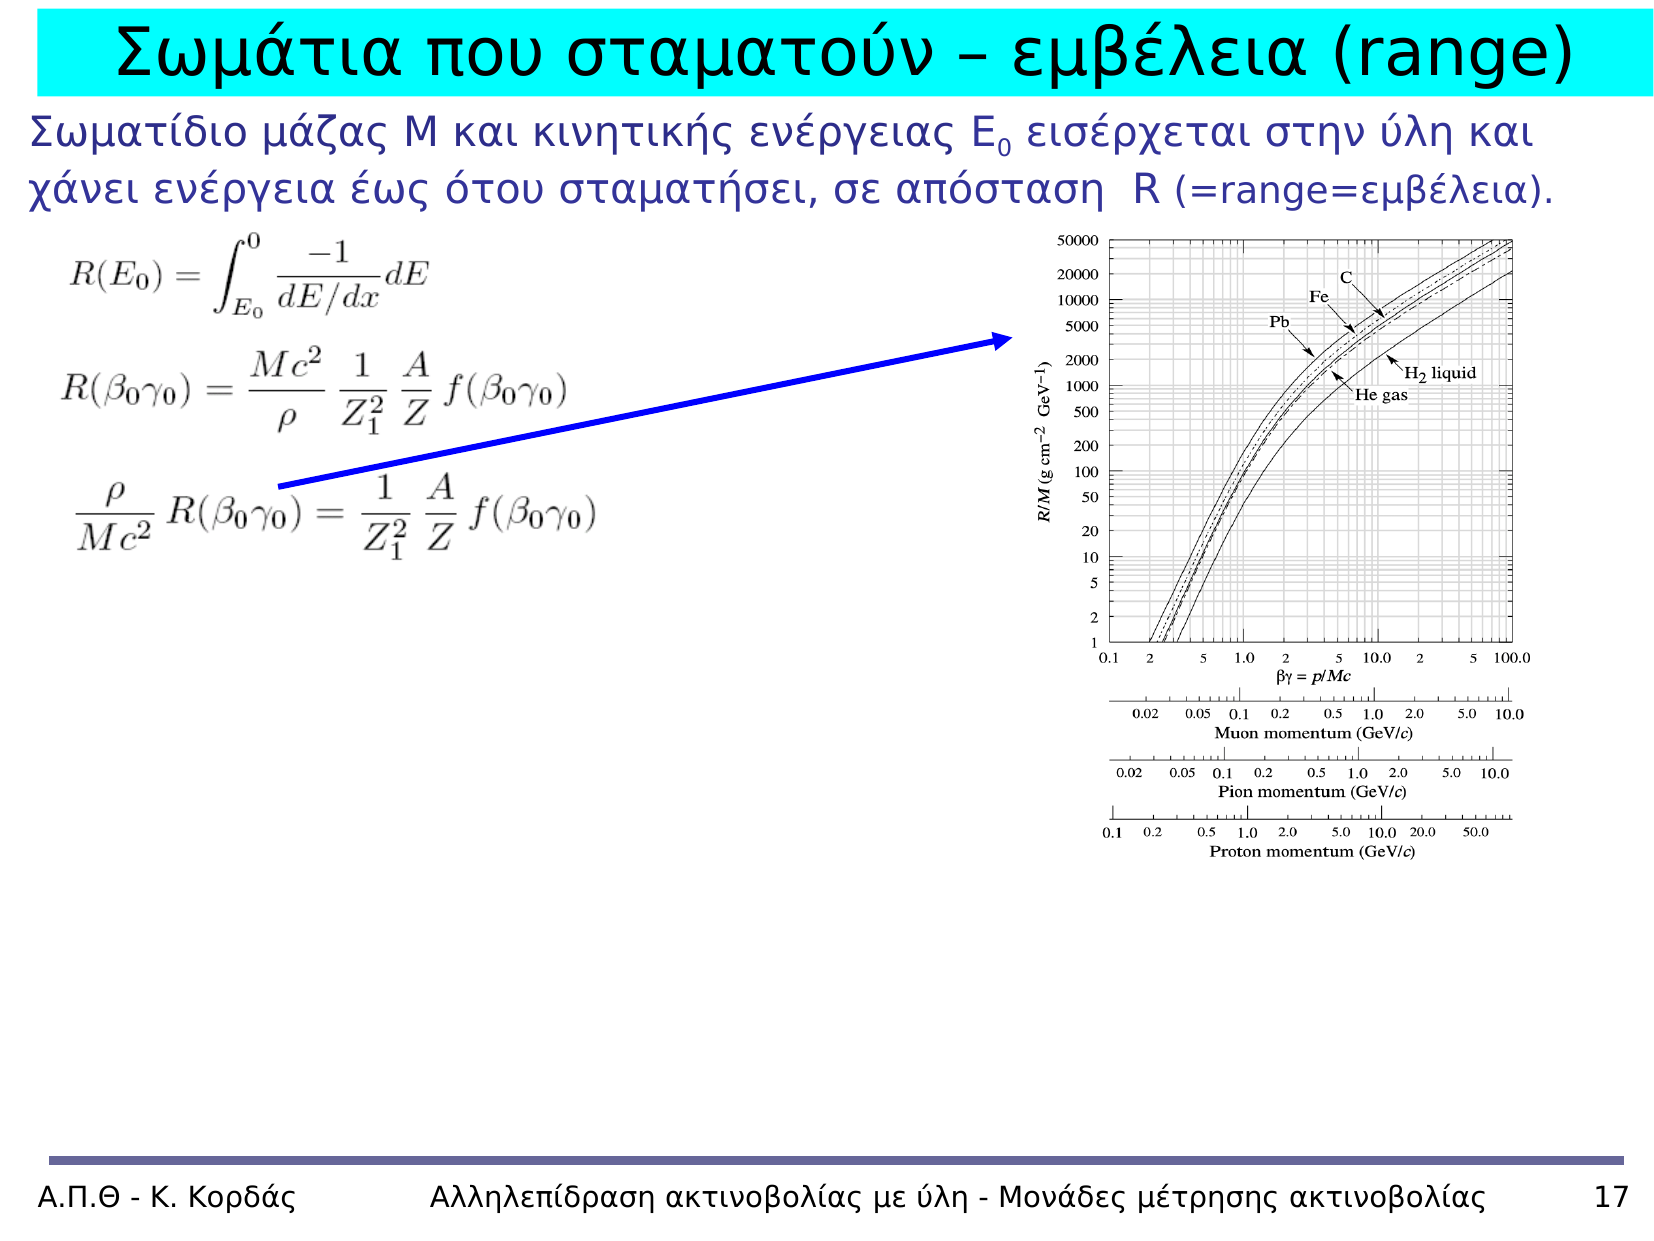

# Σωμάτια που σταματούν – εμβέλεια (range)
Σωματίδιο μάζας M και κινητικής ενέργειας E0 εισέρχεται στην ύλη και χάνει ενέργεια έως ότου σταματήσει, σε απόσταση R (=range=εμβέλεια).
Α.Π.Θ - Κ. Κορδάς
Αλληλεπίδραση ακτινοβολίας με ύλη - Μονάδες μέτρησης ακτινοβολίας
17